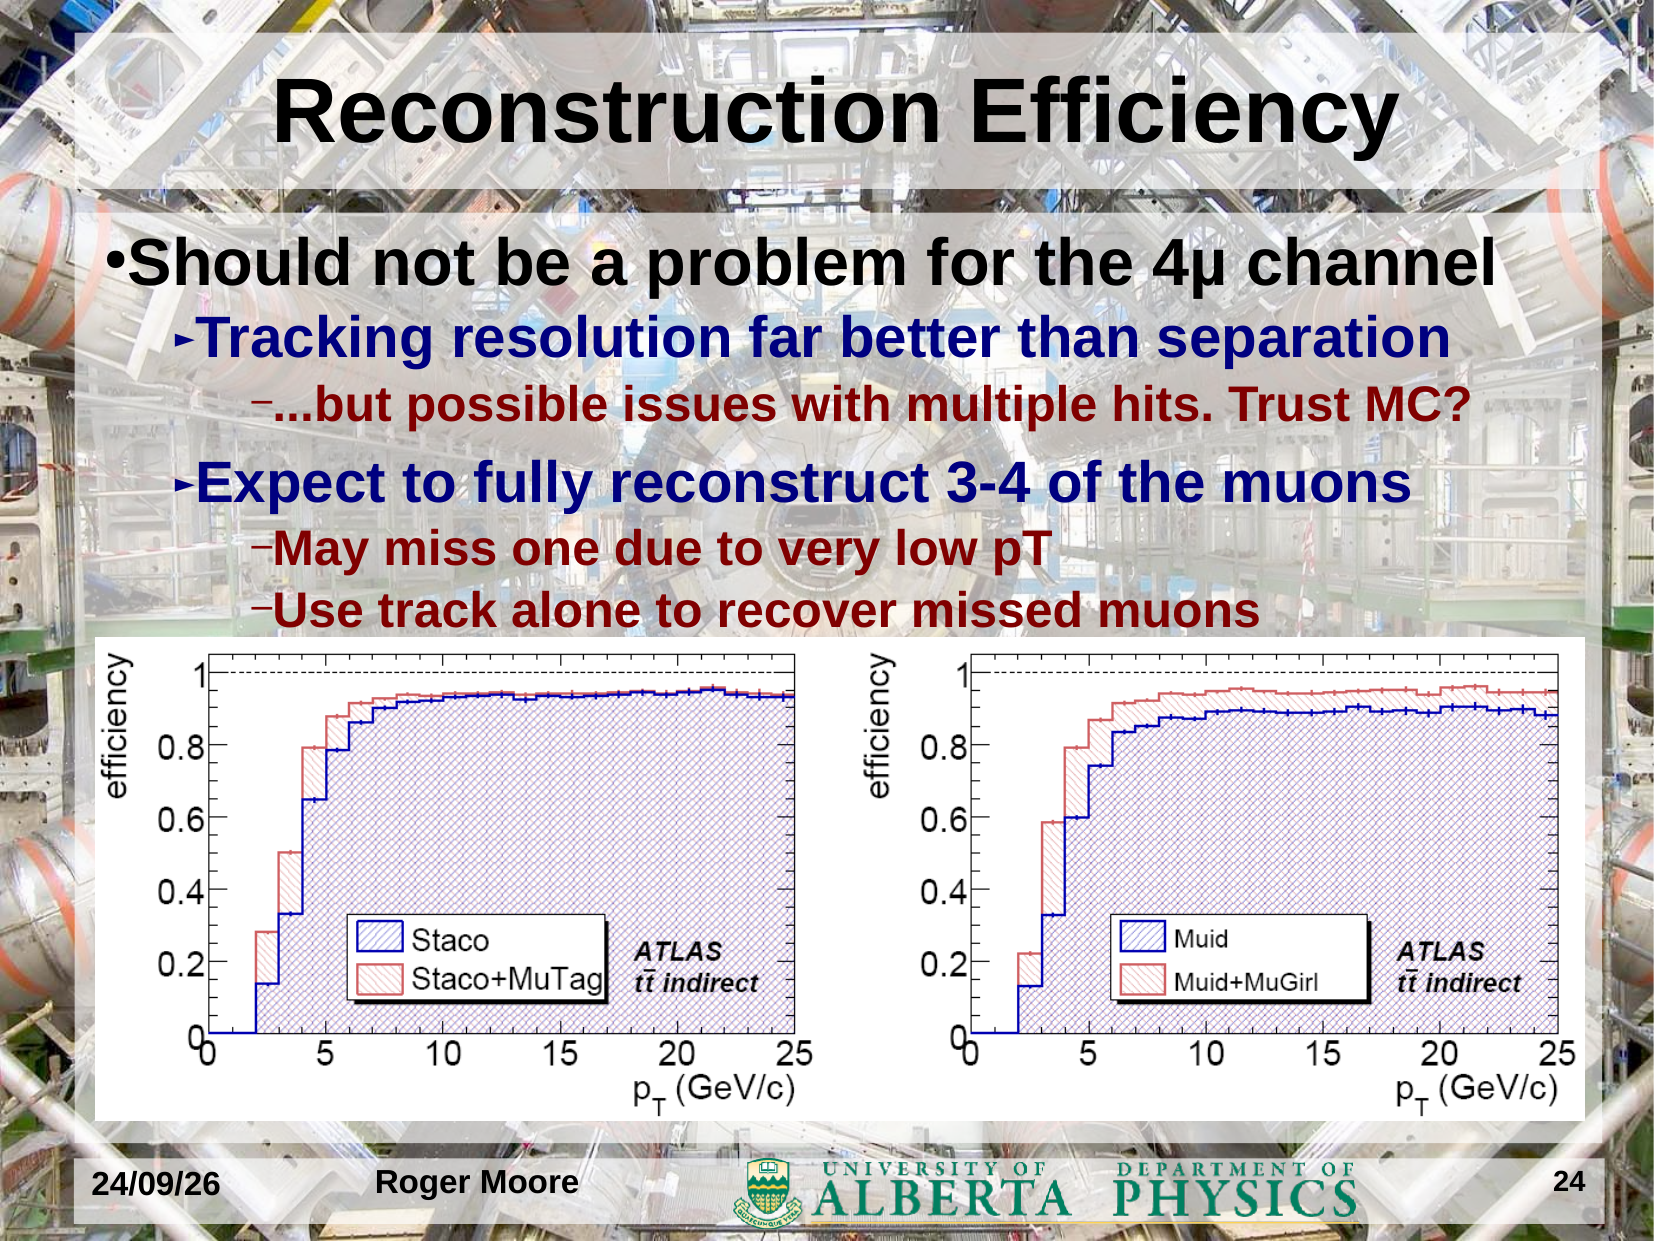

# Reconstruction Efficiency
Should not be a problem for the 4µ channel
Tracking resolution far better than separation
...but possible issues with multiple hits. Trust MC?
Expect to fully reconstruct 3-4 of the muons
May miss one due to very low pT
Use track alone to recover missed muons